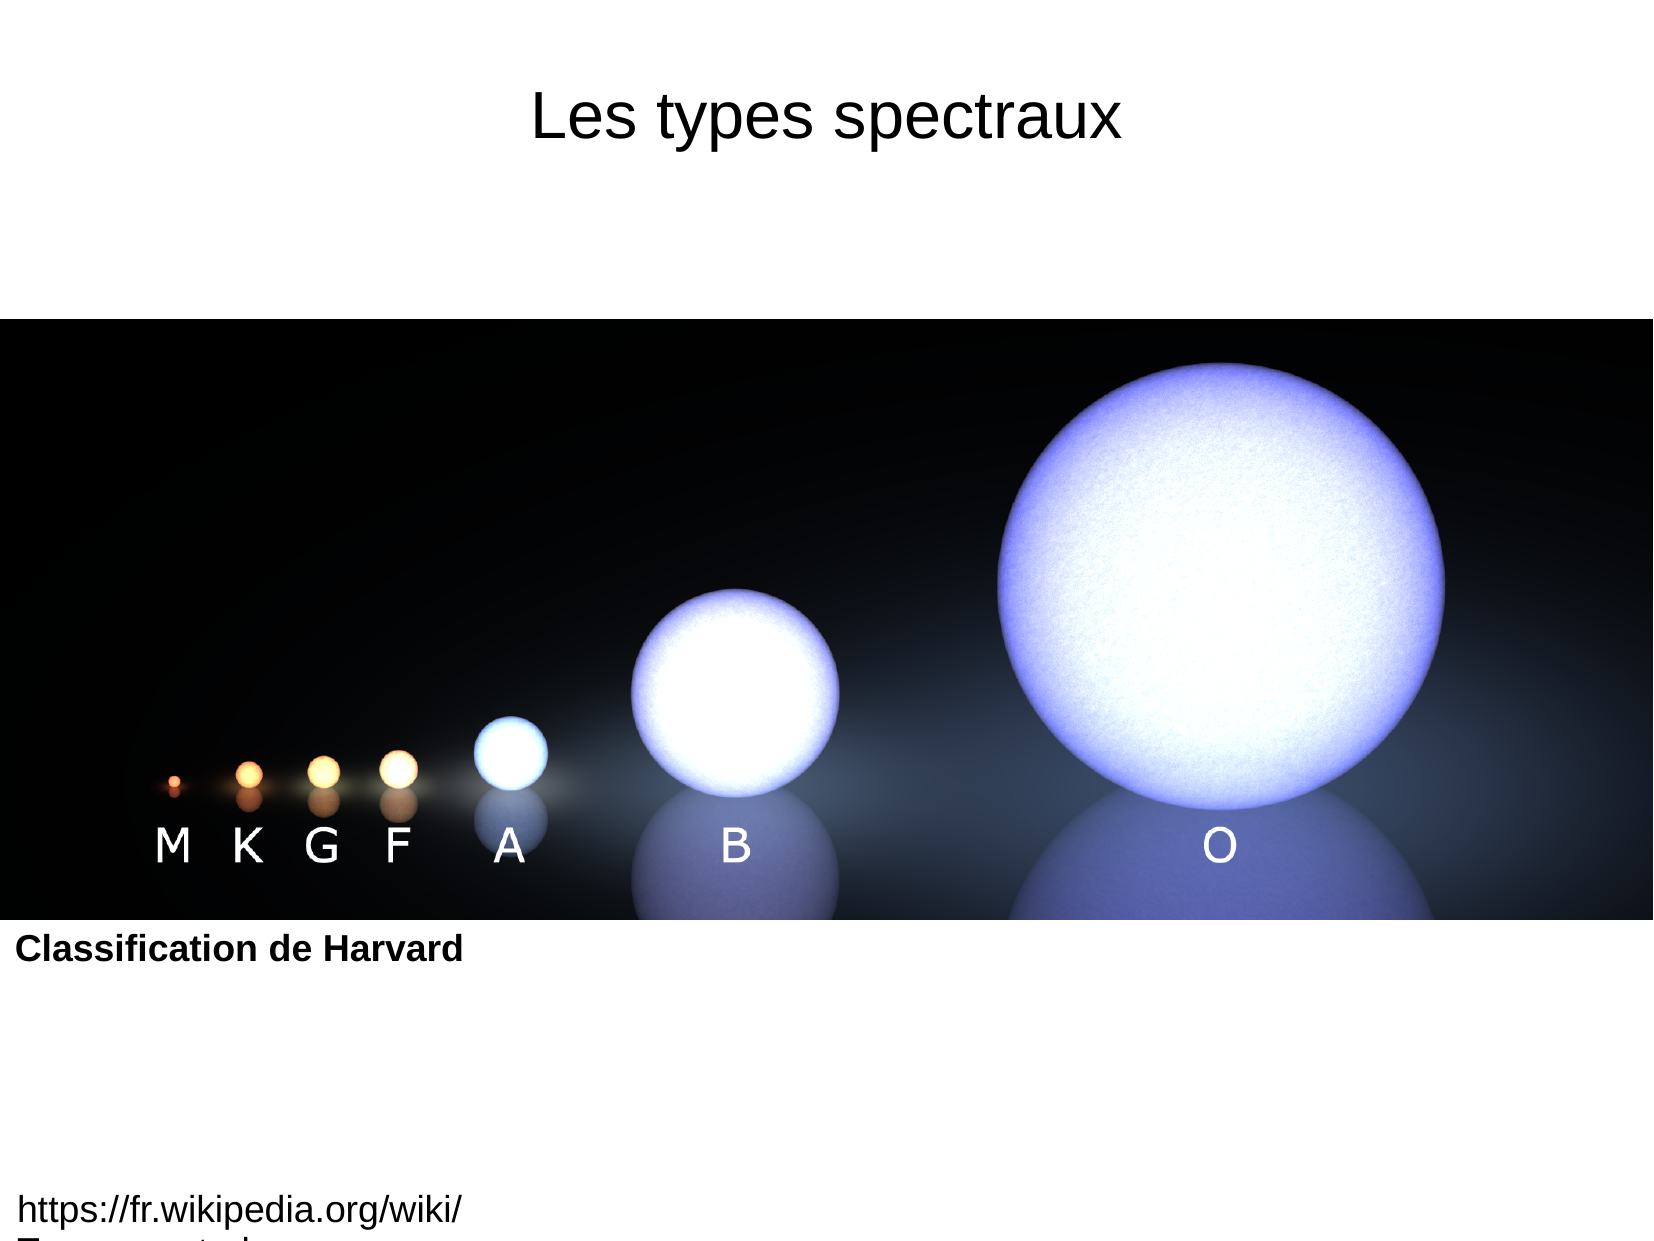

Les types spectraux
Classification de Harvard
https://fr.wikipedia.org/wiki/Type_spectral